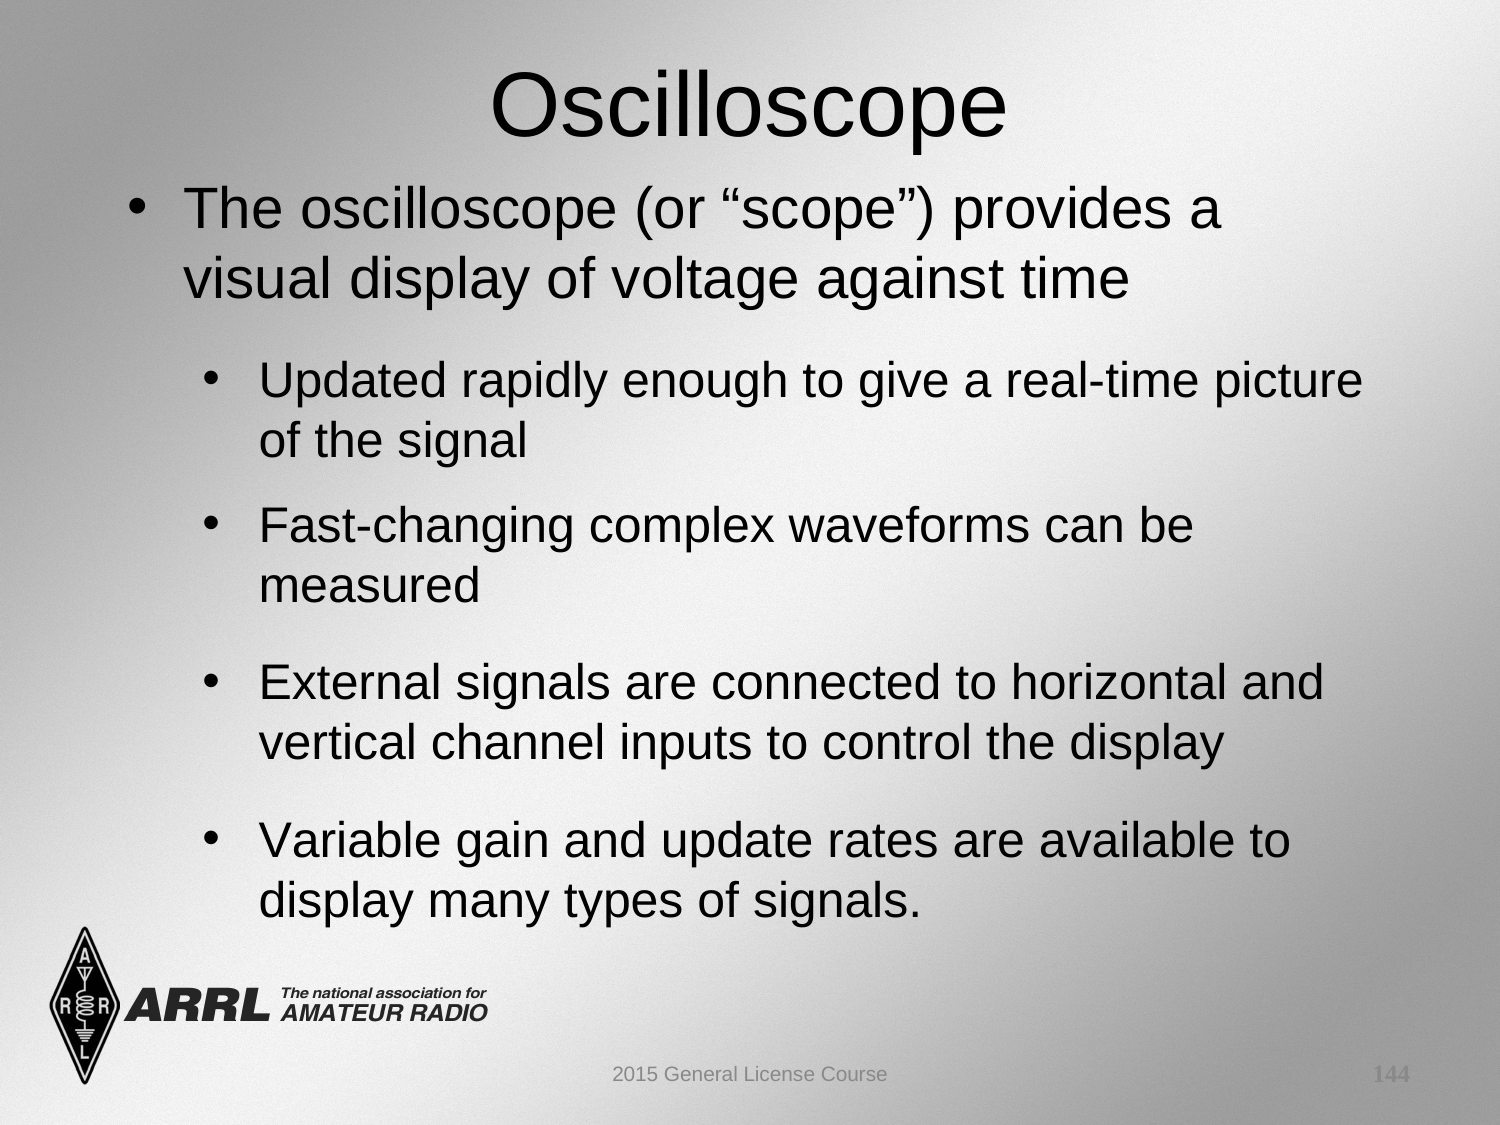

Oscilloscope
The oscilloscope (or “scope”) provides a visual display of voltage against time
Updated rapidly enough to give a real-time picture of the signal
Fast-changing complex waveforms can be measured
External signals are connected to horizontal and vertical channel inputs to control the display
Variable gain and update rates are available to display many types of signals.
2015 General License Course